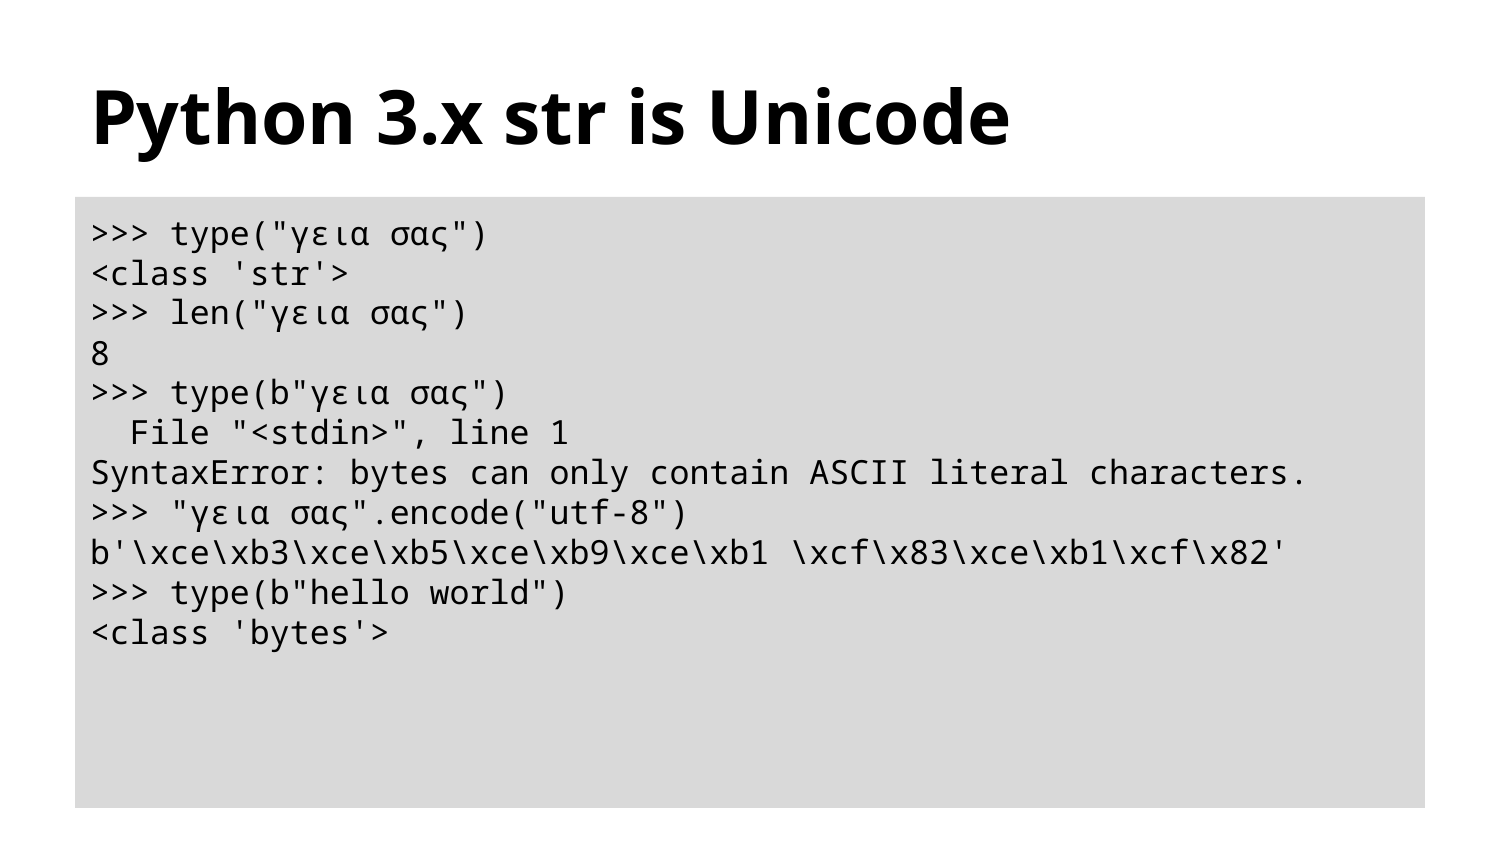

# Python 3.x str is Unicode
>>> type("γεια σας")
<class 'str'>
>>> len("γεια σας")
8
>>> type(b"γεια σας")
 File "<stdin>", line 1
SyntaxError: bytes can only contain ASCII literal characters.
>>> "γεια σας".encode("utf-8")
b'\xce\xb3\xce\xb5\xce\xb9\xce\xb1 \xcf\x83\xce\xb1\xcf\x82'
>>> type(b"hello world")
<class 'bytes'>